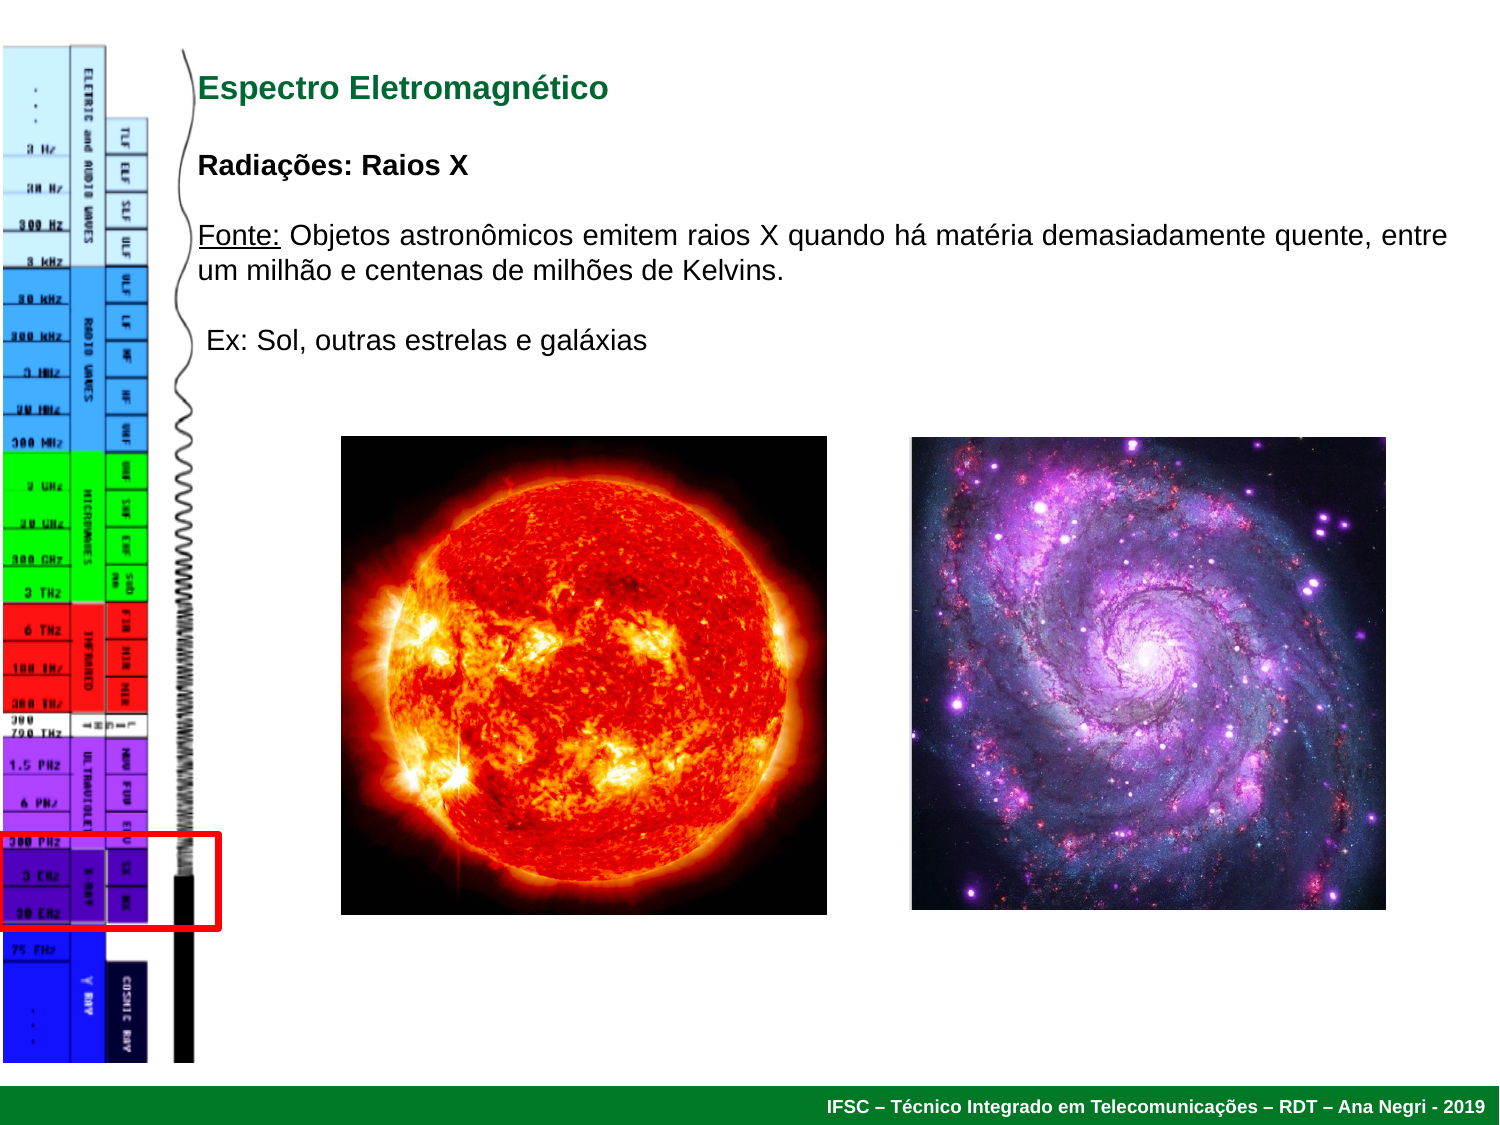

Espectro Eletromagnético
Radiações: Raios X
Fonte: Objetos astronômicos emitem raios X quando há matéria demasiadamente quente, entre um milhão e centenas de milhões de Kelvins.
 Ex: Sol, outras estrelas e galáxias
ção
IFSC – Técnico Integrado em Telecomunicações – RDT – Ana Negri - 2019